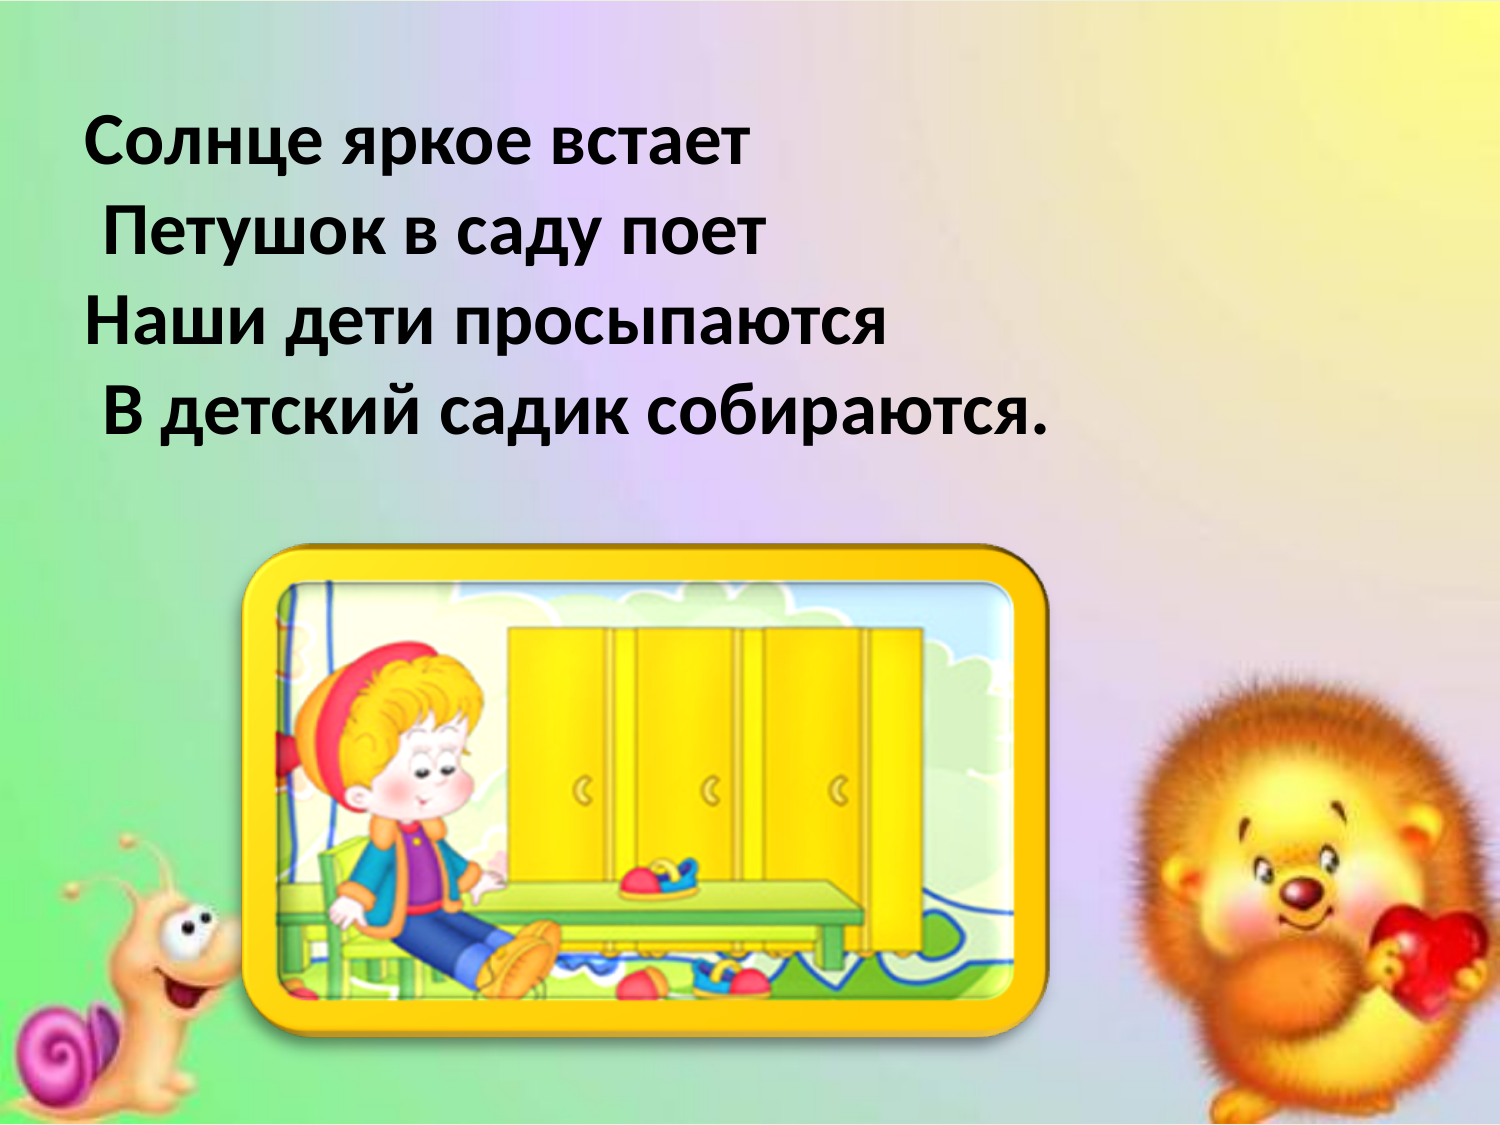

#
Солнце яркое встает
 Петушок в саду поет
Наши дети просыпаются
 В детский садик собираются.